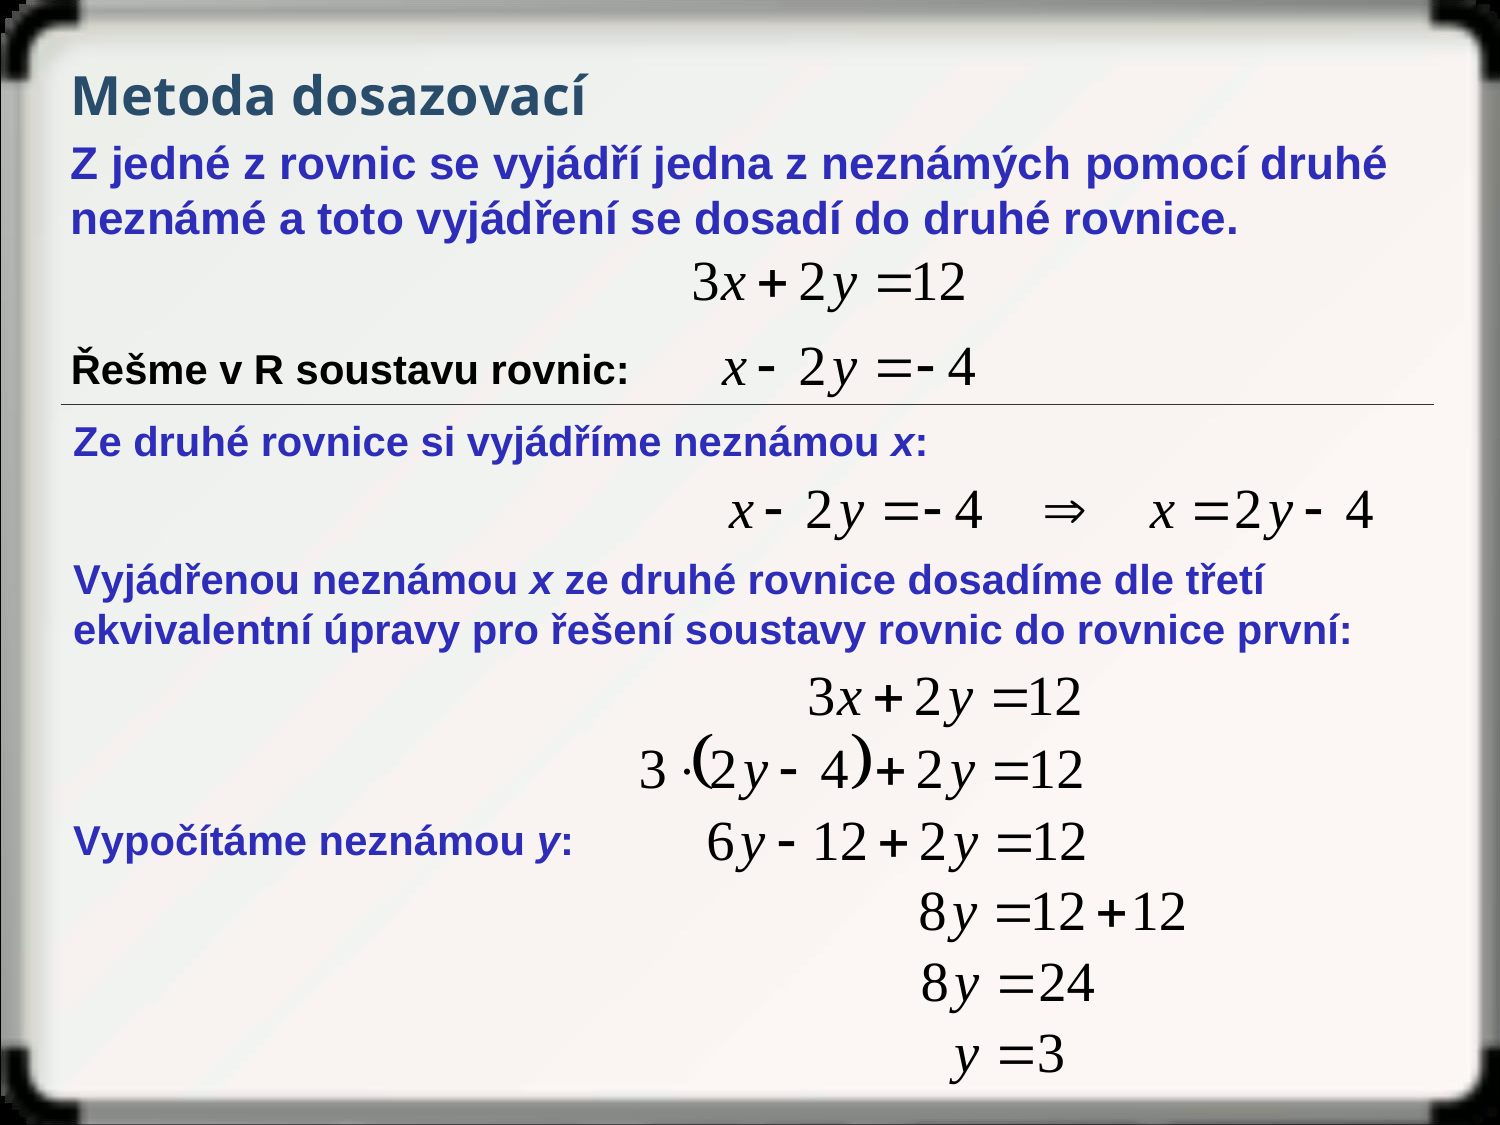

Metoda dosazovací
Z jedné z rovnic se vyjádří jedna z neznámých pomocí druhé neznámé a toto vyjádření se dosadí do druhé rovnice.
Řešme v R soustavu rovnic:
Ze druhé rovnice si vyjádříme neznámou x:
Vyjádřenou neznámou x ze druhé rovnice dosadíme dle třetí ekvivalentní úpravy pro řešení soustavy rovnic do rovnice první:
Vypočítáme neznámou y: